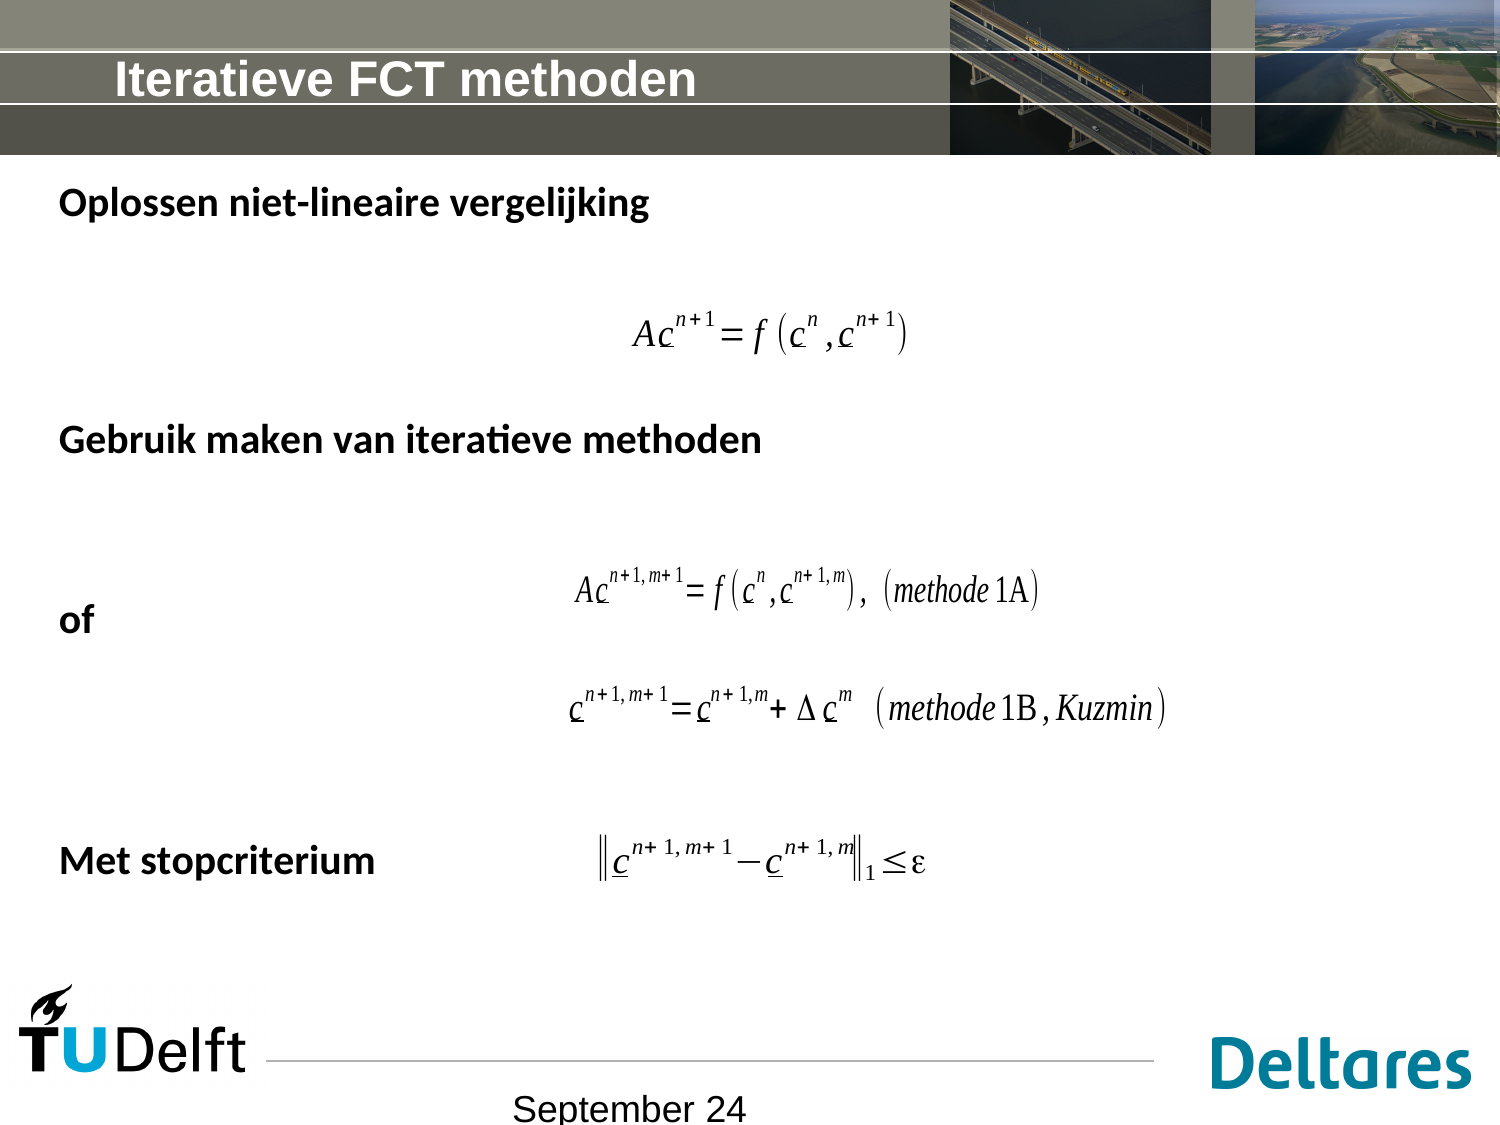

# Iteratieve FCT methoden
Oplossen niet-lineaire vergelijking
Gebruik maken van iteratieve methoden
of
Met stopcriterium